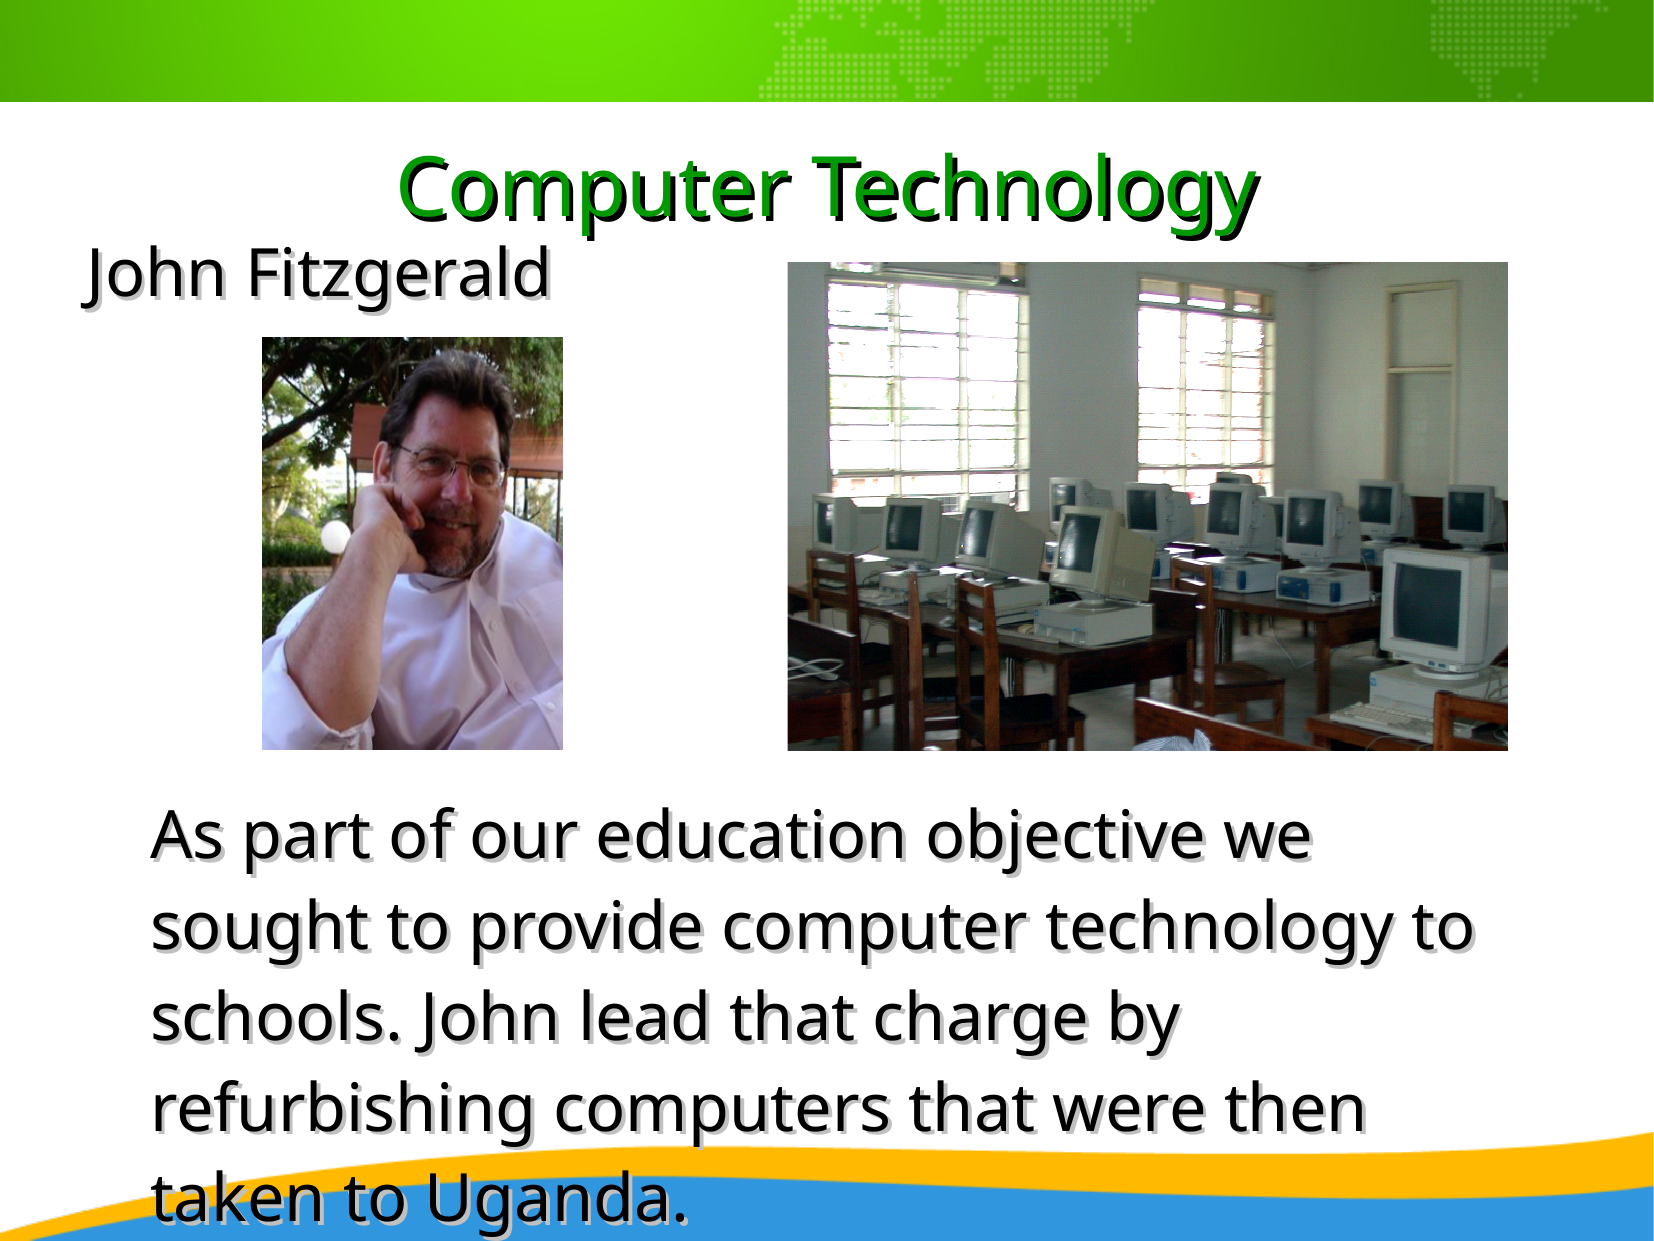

# Computer Technology
John Fitzgerald
As part of our education objective we sought to provide computer technology to schools. John lead that charge by refurbishing computers that were then taken to Uganda.